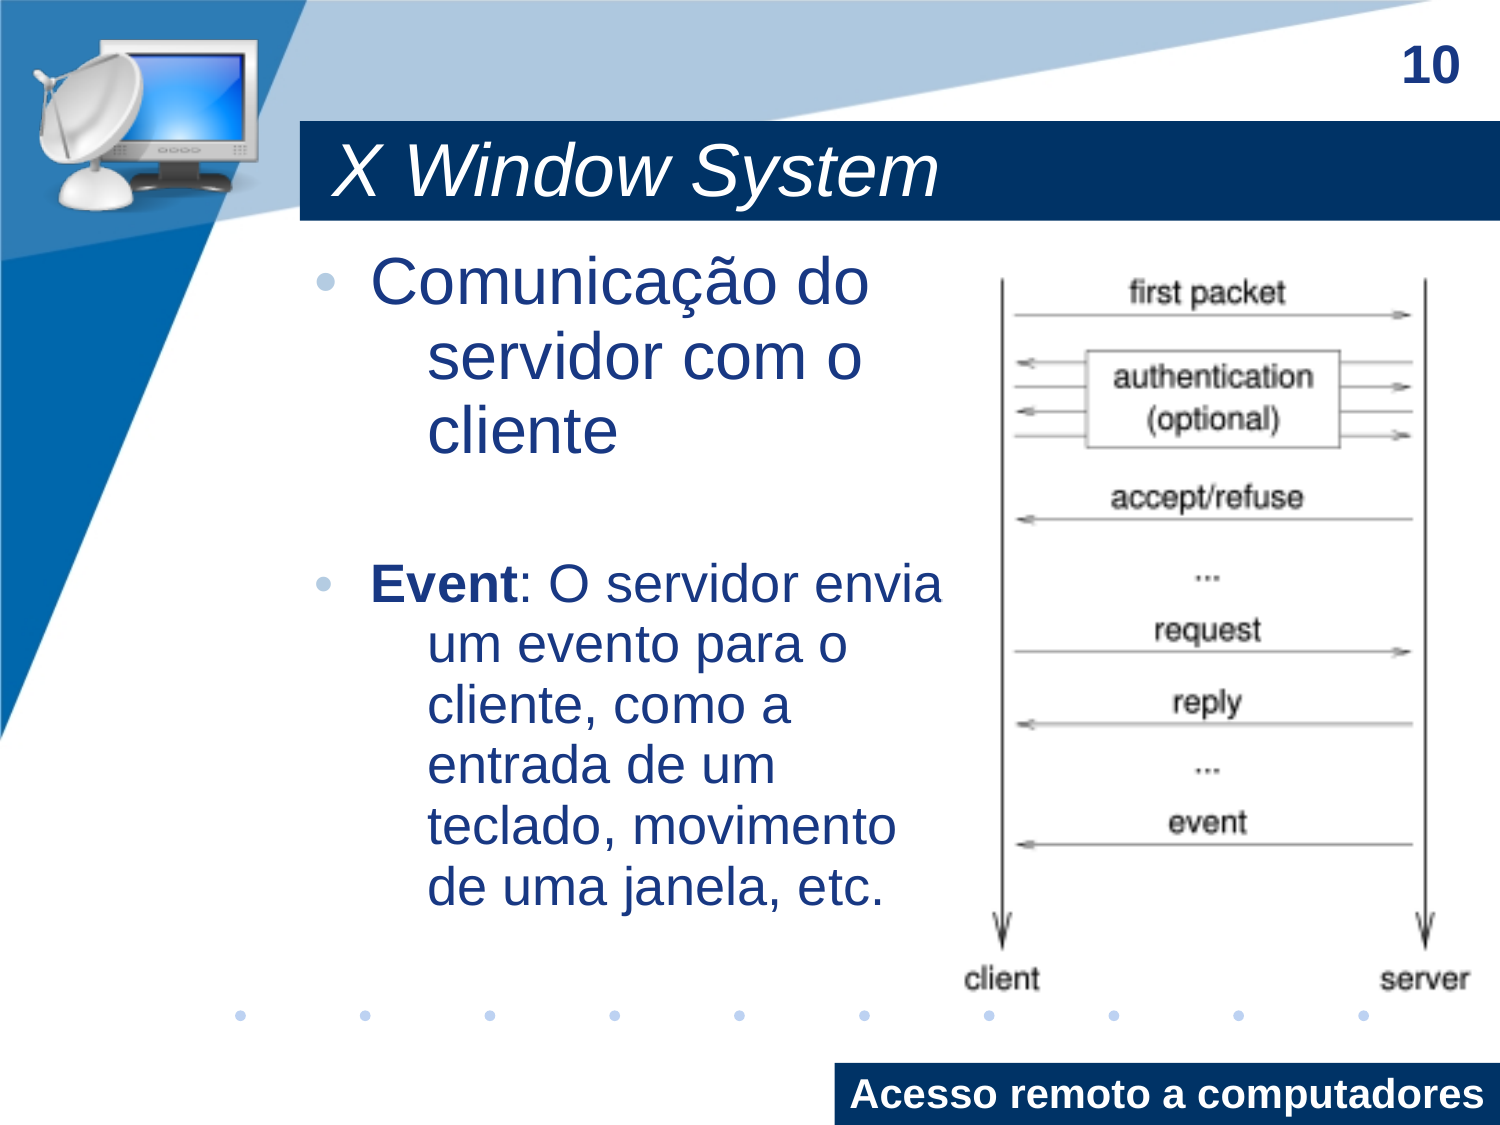

# X Window System
Comunicação do servidor com o cliente
Event: O servidor envia um evento para o cliente, como a entrada de um teclado, movimento de uma janela, etc.